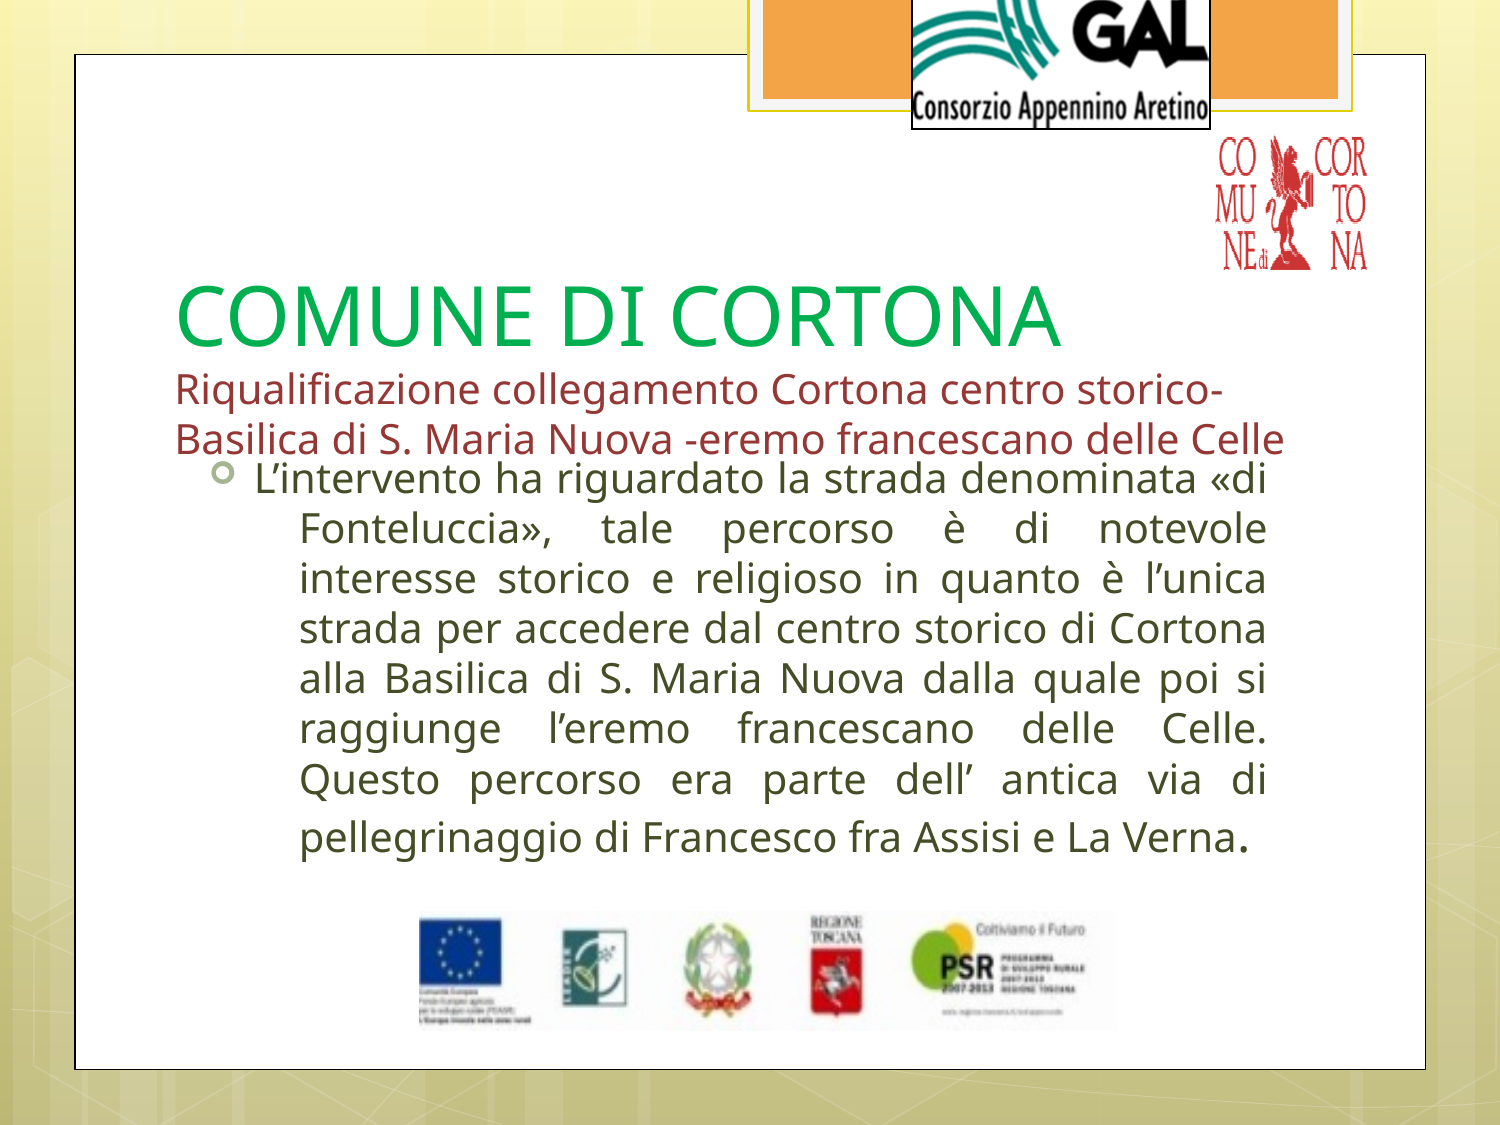

# COMUNE DI CORTONA Riqualificazione collegamento Cortona centro storico- Basilica di S. Maria Nuova -eremo francescano delle Celle
L’intervento ha riguardato la strada denominata «di Fonteluccia», tale percorso è di notevole interesse storico e religioso in quanto è l’unica strada per accedere dal centro storico di Cortona alla Basilica di S. Maria Nuova dalla quale poi si raggiunge l’eremo francescano delle Celle. Questo percorso era parte dell’ antica via di pellegrinaggio di Francesco fra Assisi e La Verna.